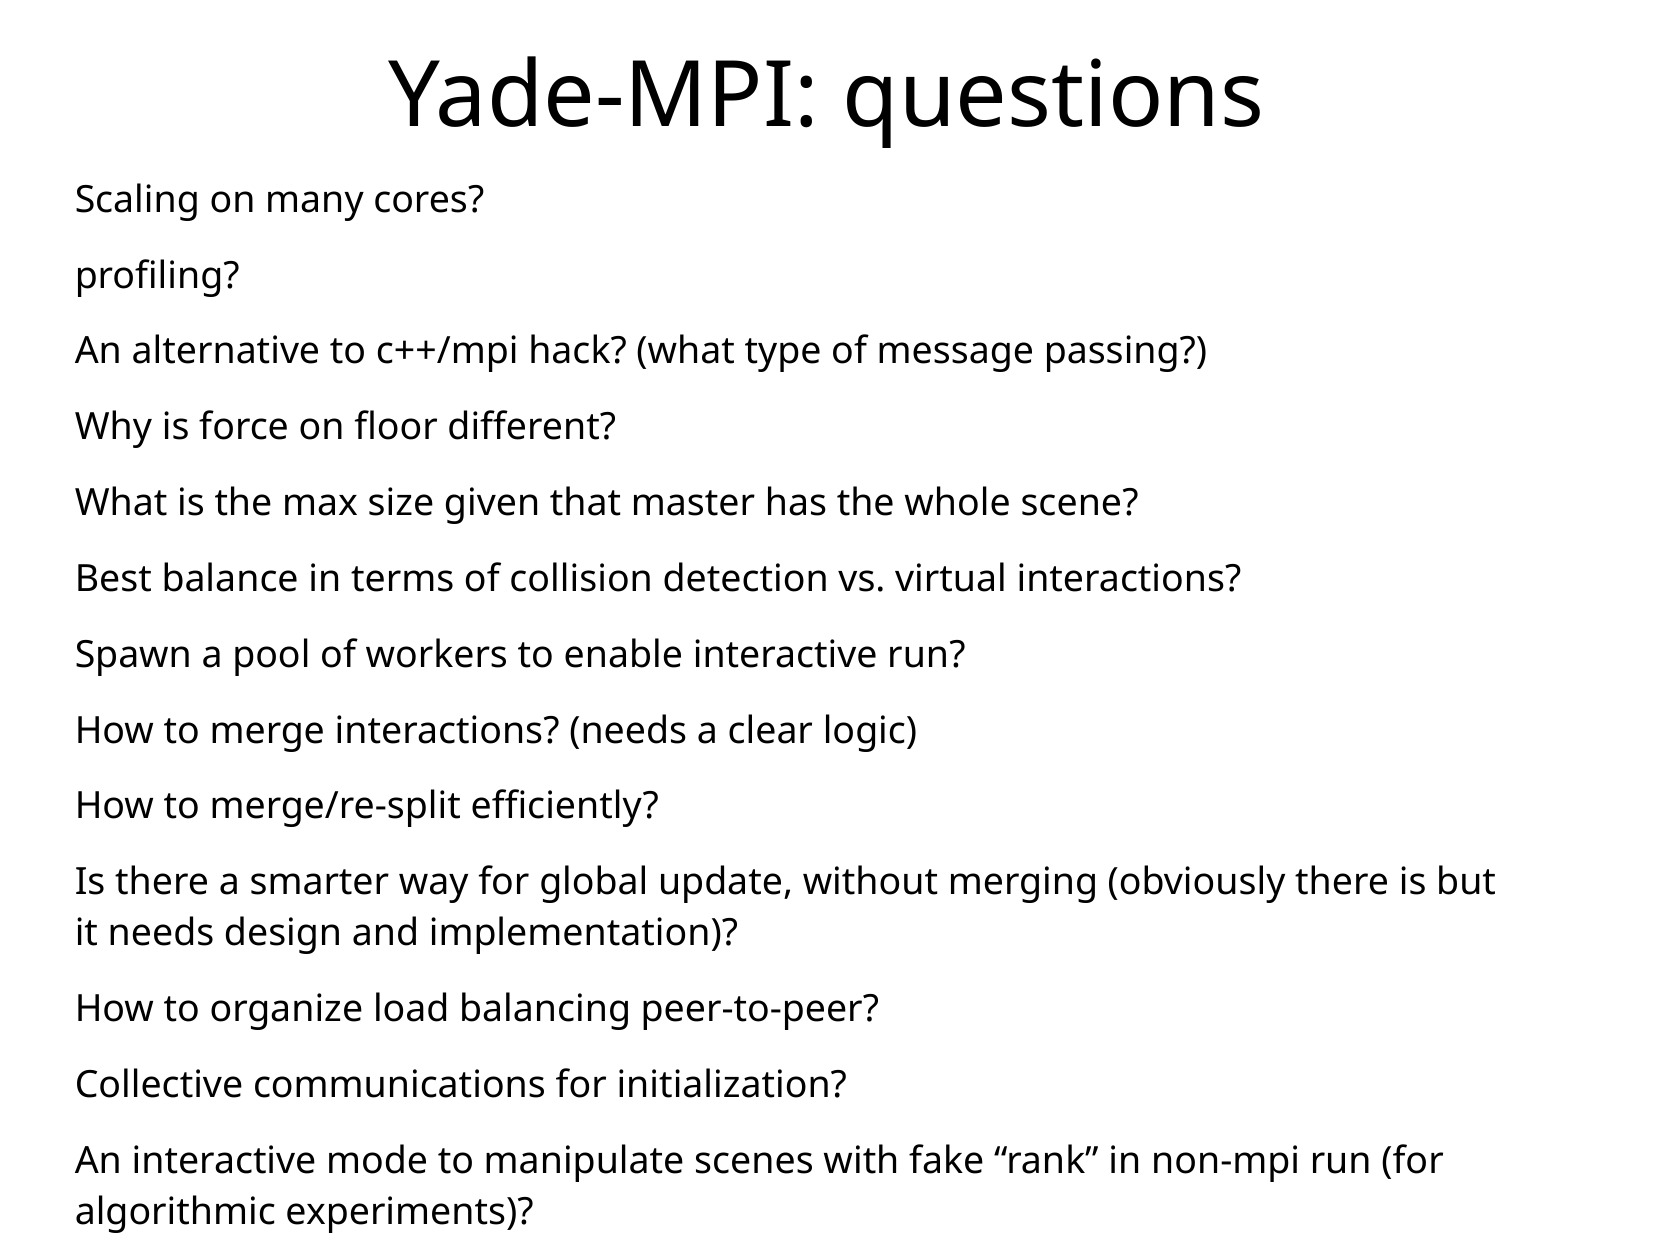

# Yade-MPI: questions
Scaling on many cores?
profiling?
An alternative to c++/mpi hack? (what type of message passing?)
Why is force on floor different?
What is the max size given that master has the whole scene?
Best balance in terms of collision detection vs. virtual interactions?
Spawn a pool of workers to enable interactive run?
How to merge interactions? (needs a clear logic)
How to merge/re-split efficiently?
Is there a smarter way for global update, without merging (obviously there is but it needs design and implementation)?
How to organize load balancing peer-to-peer?
Collective communications for initialization?
An interactive mode to manipulate scenes with fake “rank” in non-mpi run (for algorithmic experiments)?